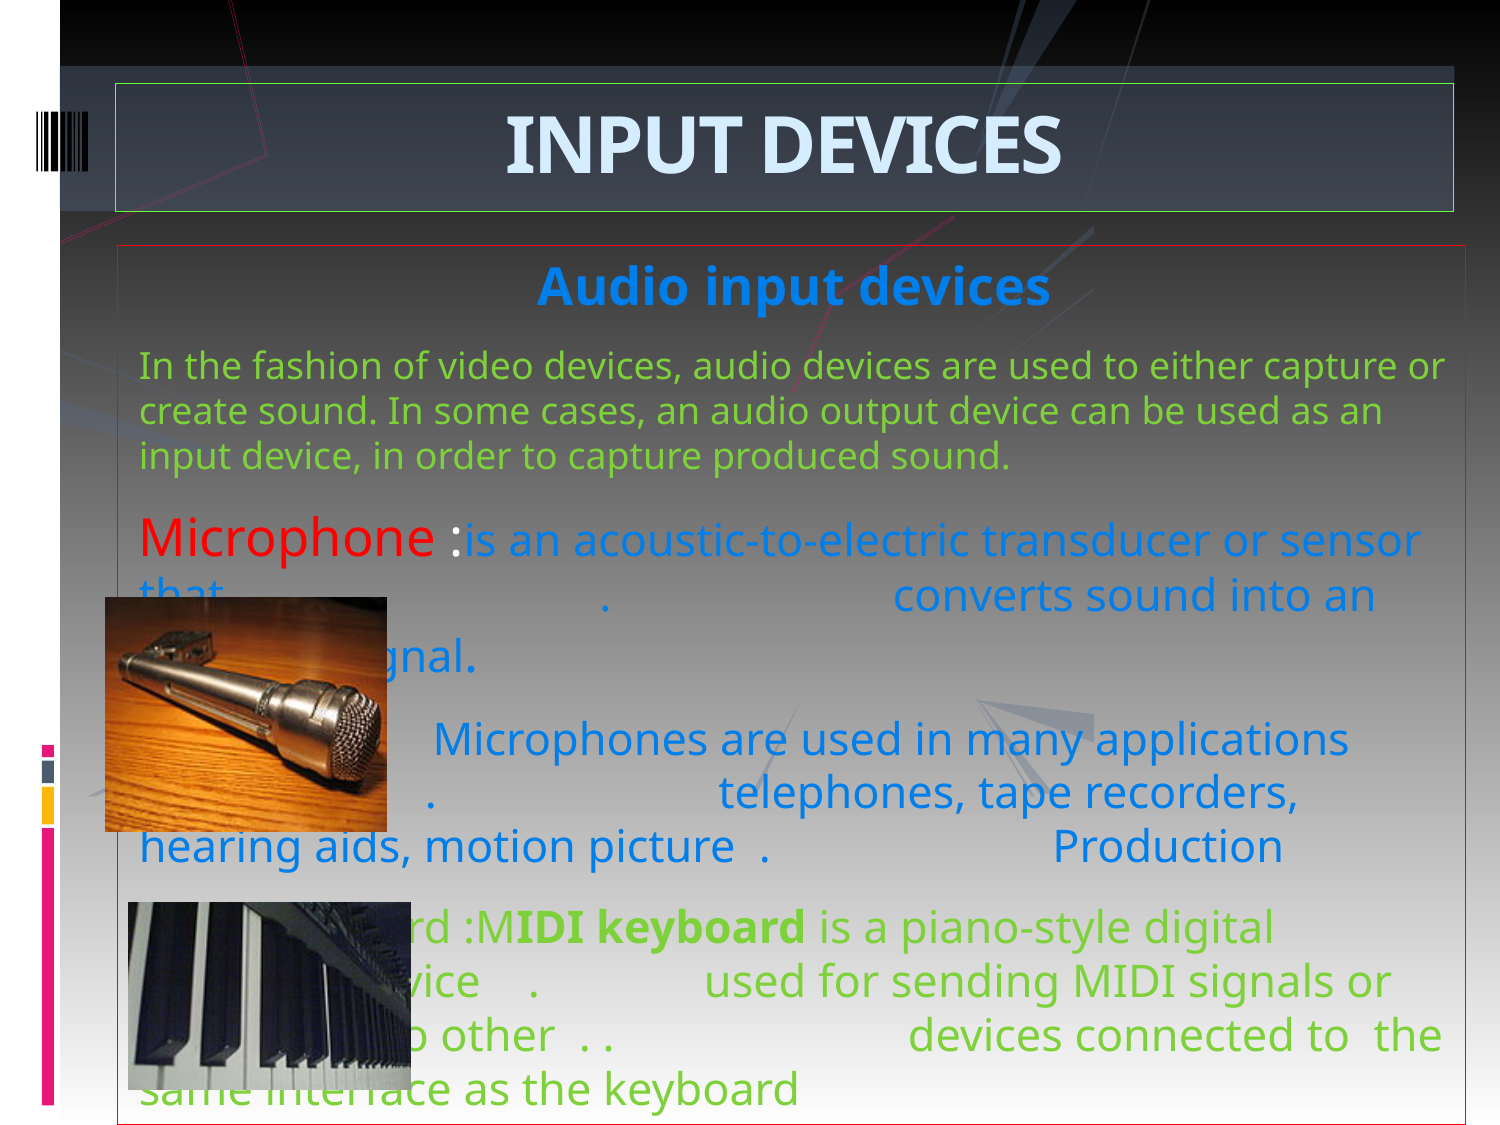

INPUT DEVICES
# Audio input devices
In the fashion of video devices, audio devices are used to either capture or create sound. In some cases, an audio output device can be used as an input device, in order to capture produced sound.
Microphone :is an acoustic-to-electric transducer or sensor that . converts sound into an electrical signal.
 Microphones are used in many applications such as . . telephones, tape recorders, hearing aids, motion picture . Production
MIDI keyboard :MIDI keyboard is a piano-style digital keyboard device . used for sending MIDI signals or commands to other . . devices connected to the same interface as the keyboard